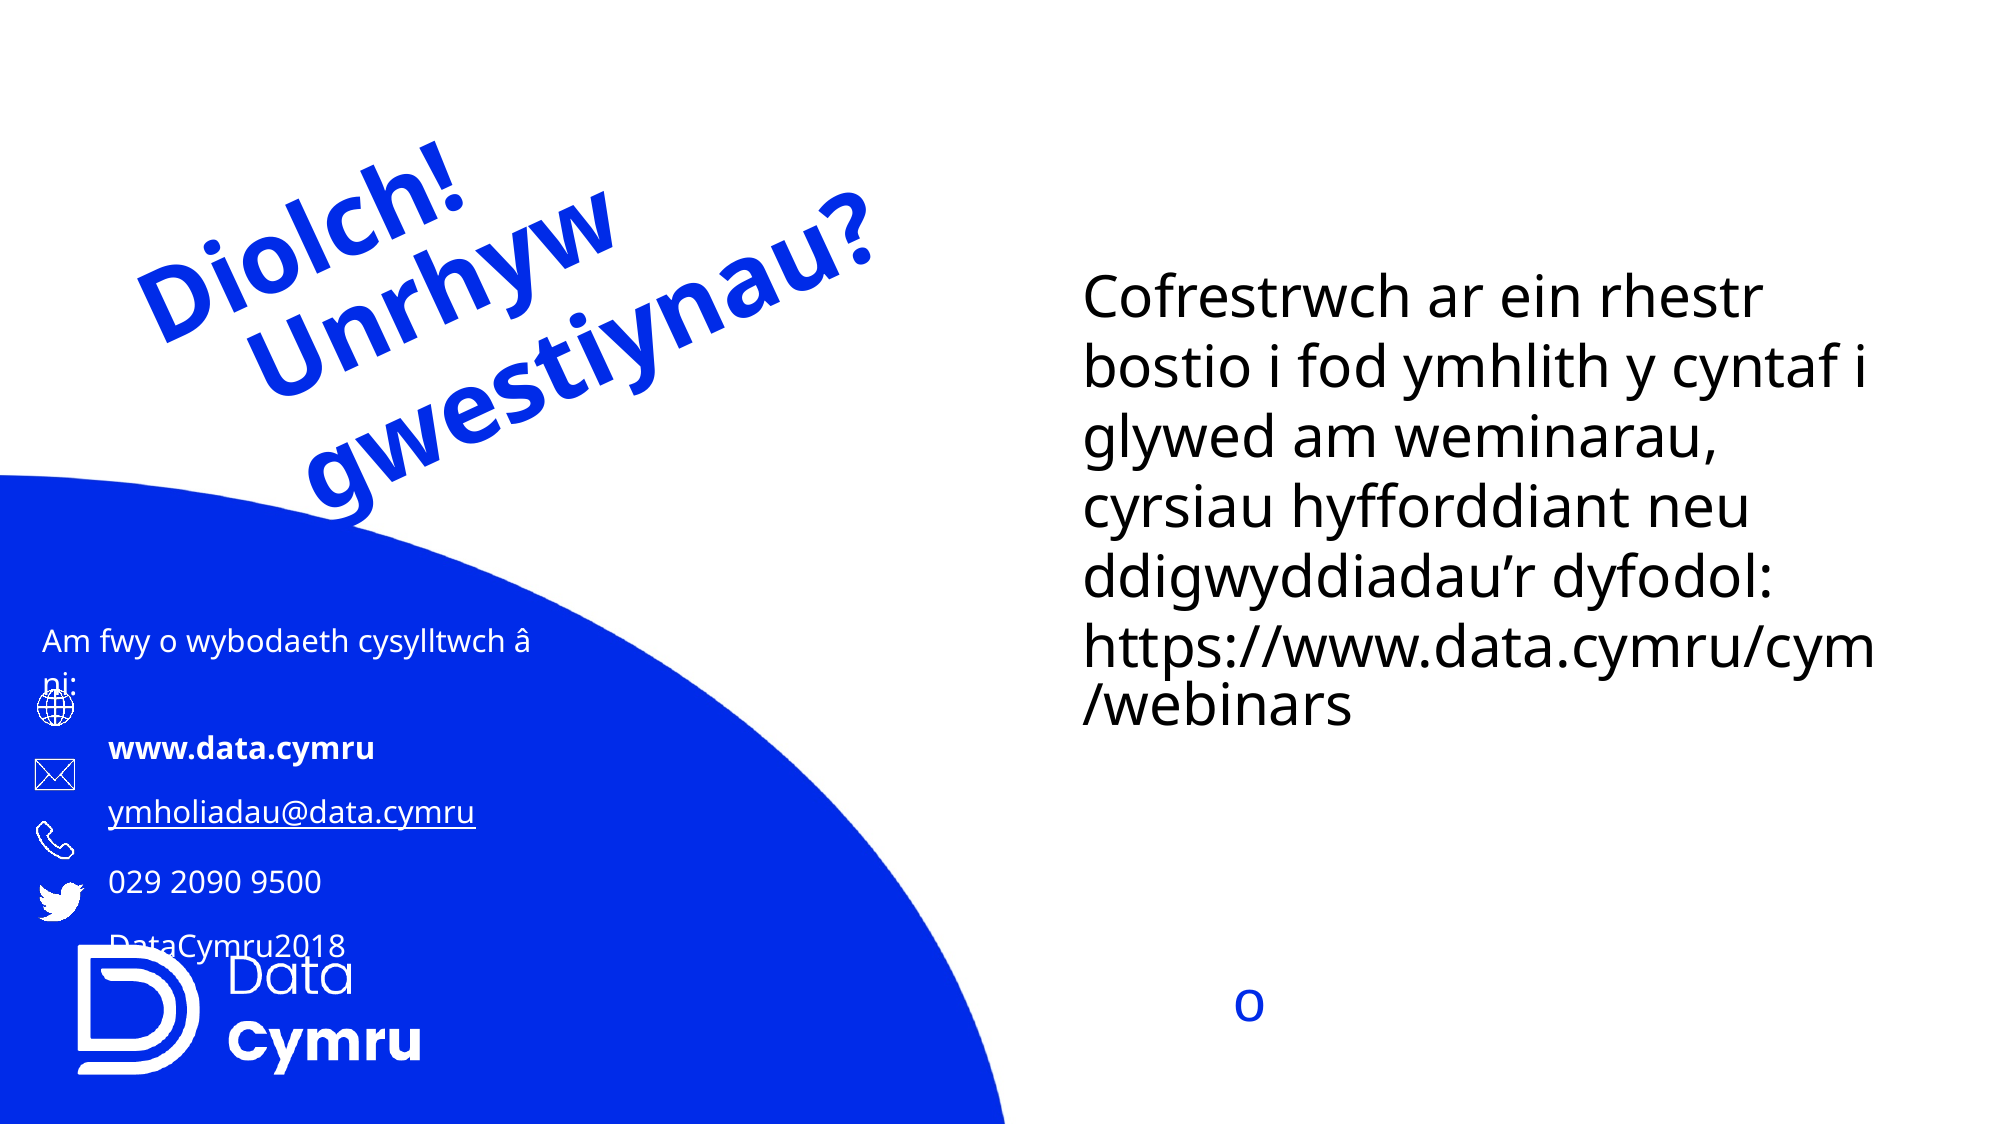

Diolch!
Unrhyw gwestiynau?
Cofrestrwch ar ein rhestr bostio i fod ymhlith y cyntaf i glywed am weminarau, cyrsiau hyfforddiant neu ddigwyddiadau’r dyfodol: https://www.data.cymru/cym/webinars
Am fwy o wybodaeth cysylltwch â ni:
 www.data.cymru
 ymholiadau@data.cymru
 029 2090 9500
  DataCymru2018